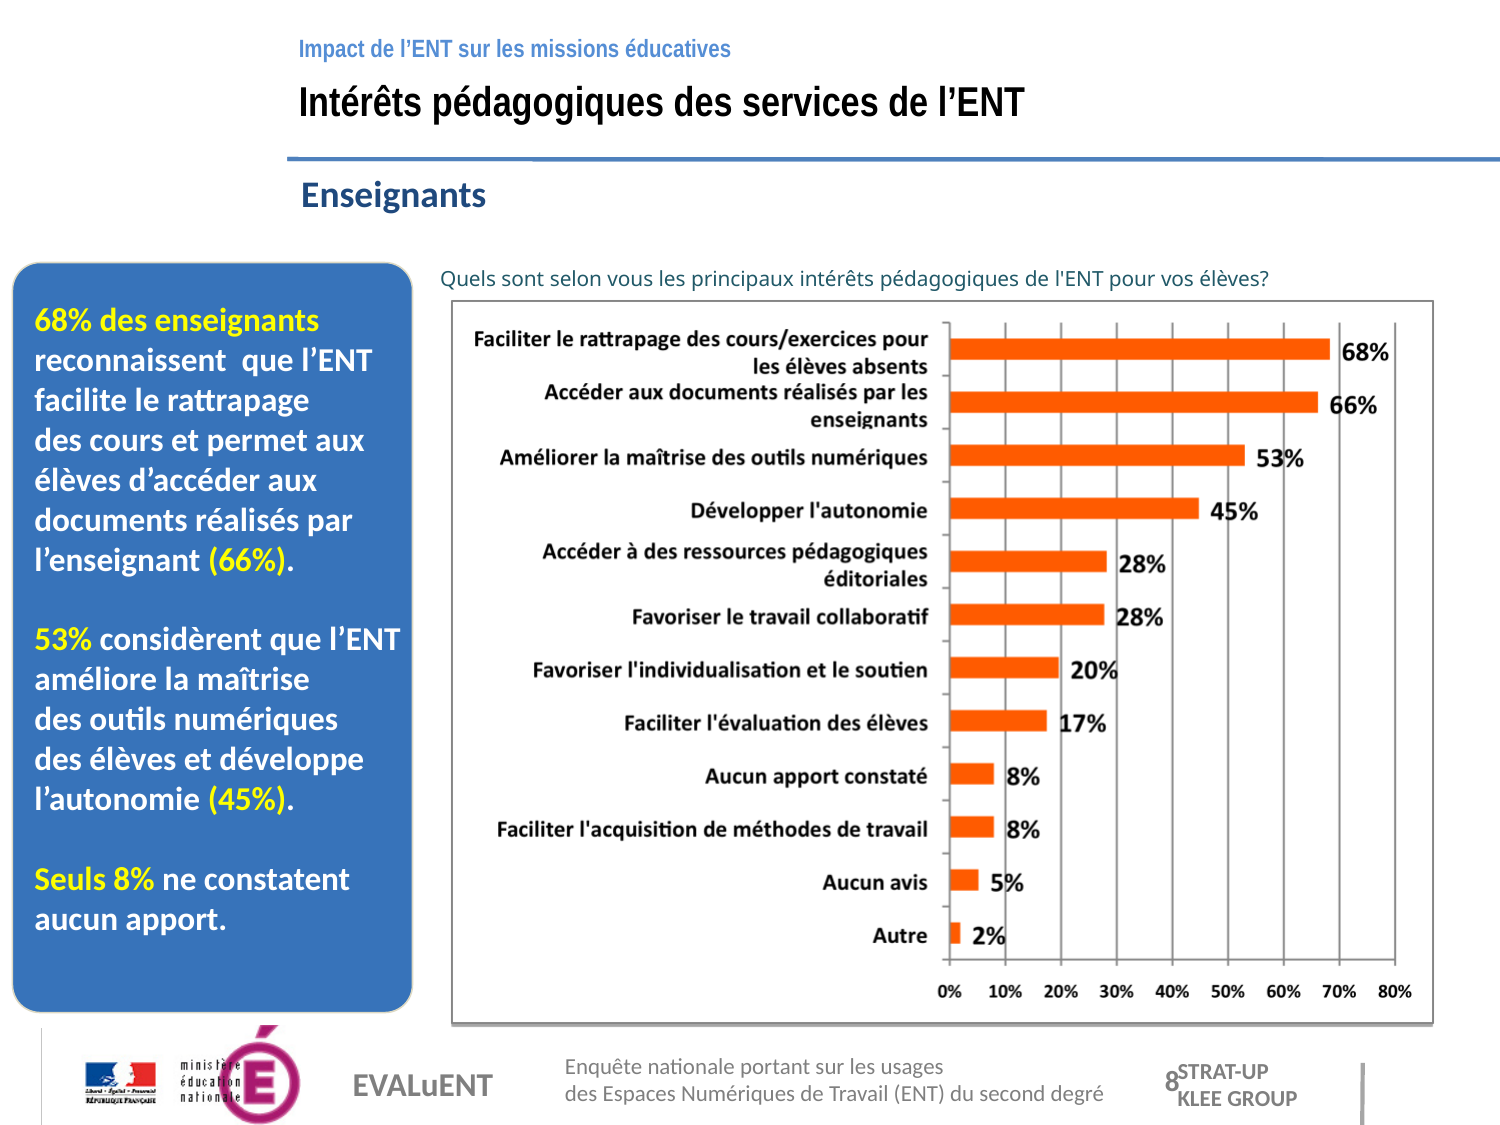

Impact de l’ENT sur les missions éducatives
Intérêts pédagogiques des services de l’ENT
Enseignants
Quels sont selon vous les principaux intérêts pédagogiques de l'ENT pour vos élèves?
68% des enseignants reconnaissent que l’ENT facilite le rattrapage
des cours et permet aux élèves d’accéder aux documents réalisés par l’enseignant (66%).
53% considèrent que l’ENT améliore la maîtrise
des outils numériques
des élèves et développe l’autonomie (45%).
Seuls 8% ne constatent aucun apport.